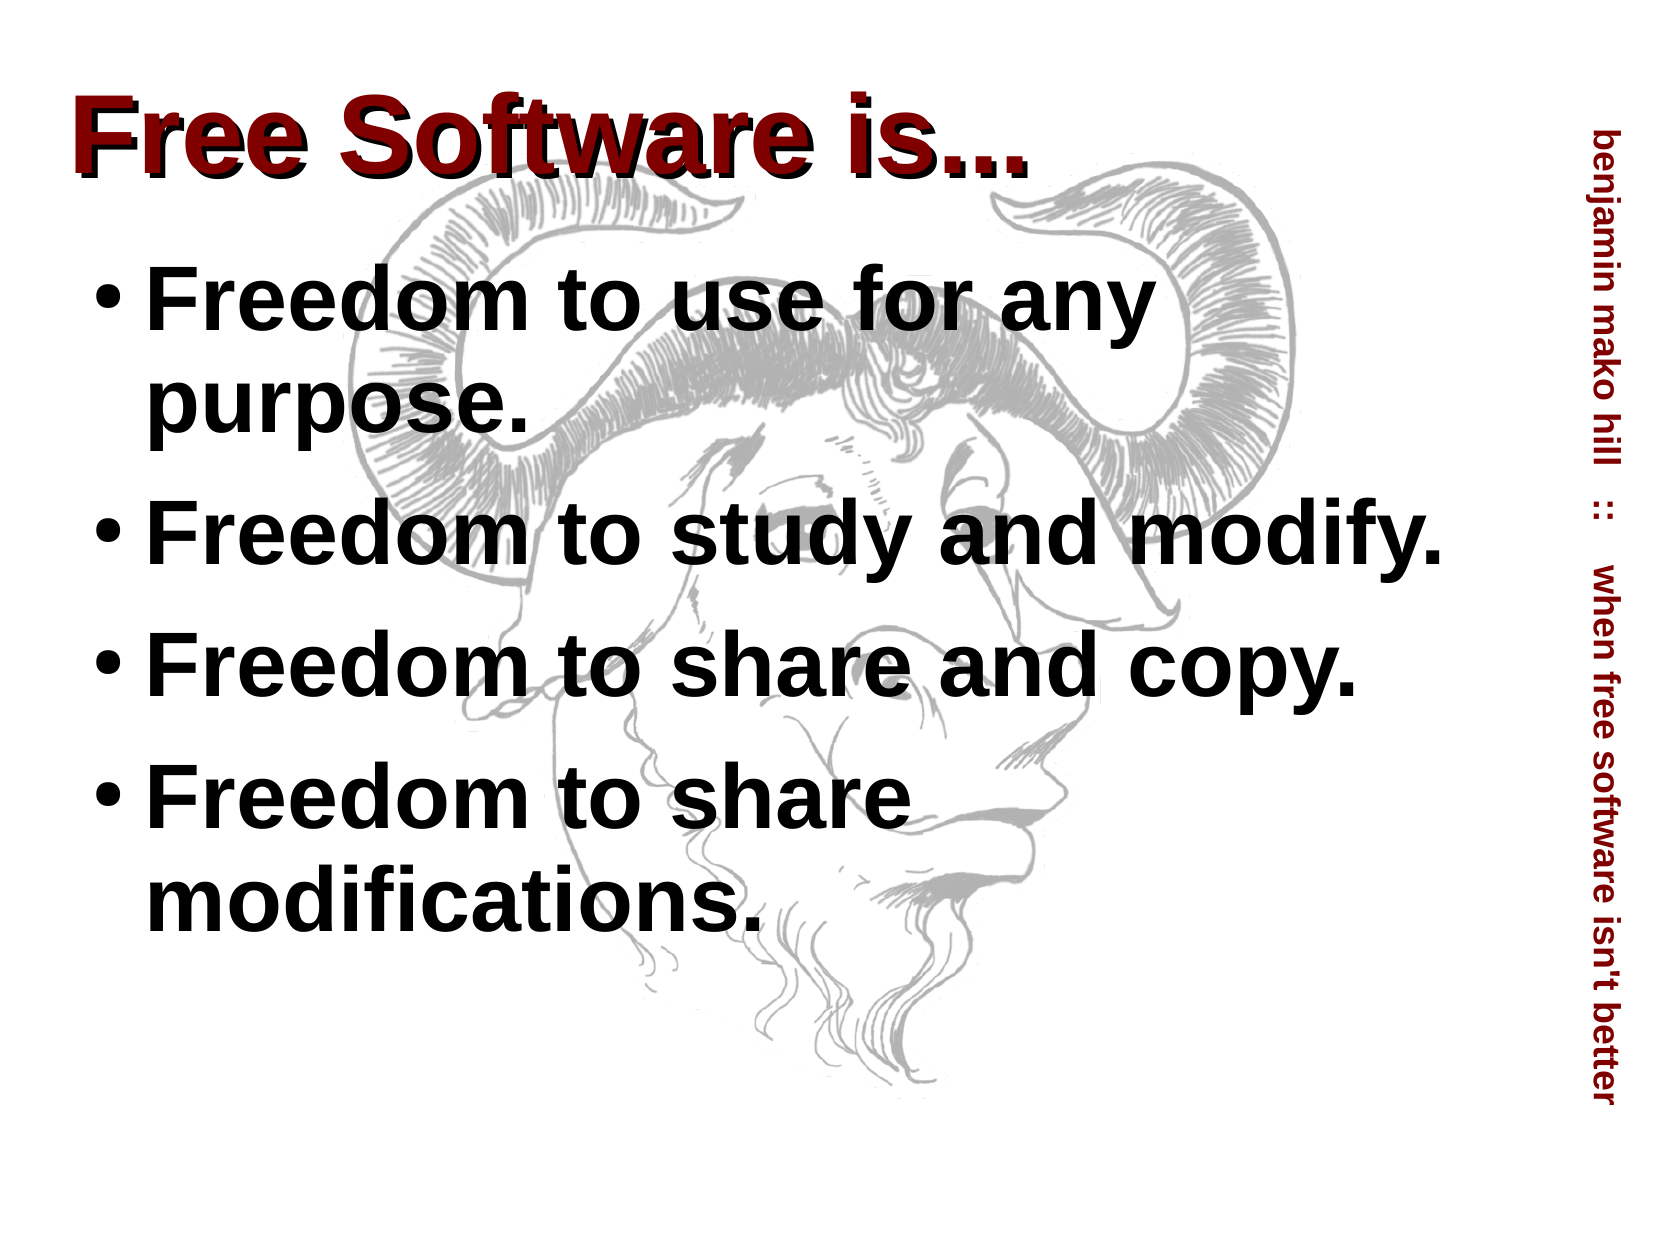

# Free Software is...
Freedom to use for any purpose.
Freedom to study and modify.
Freedom to share and copy.
Freedom to share modifications.